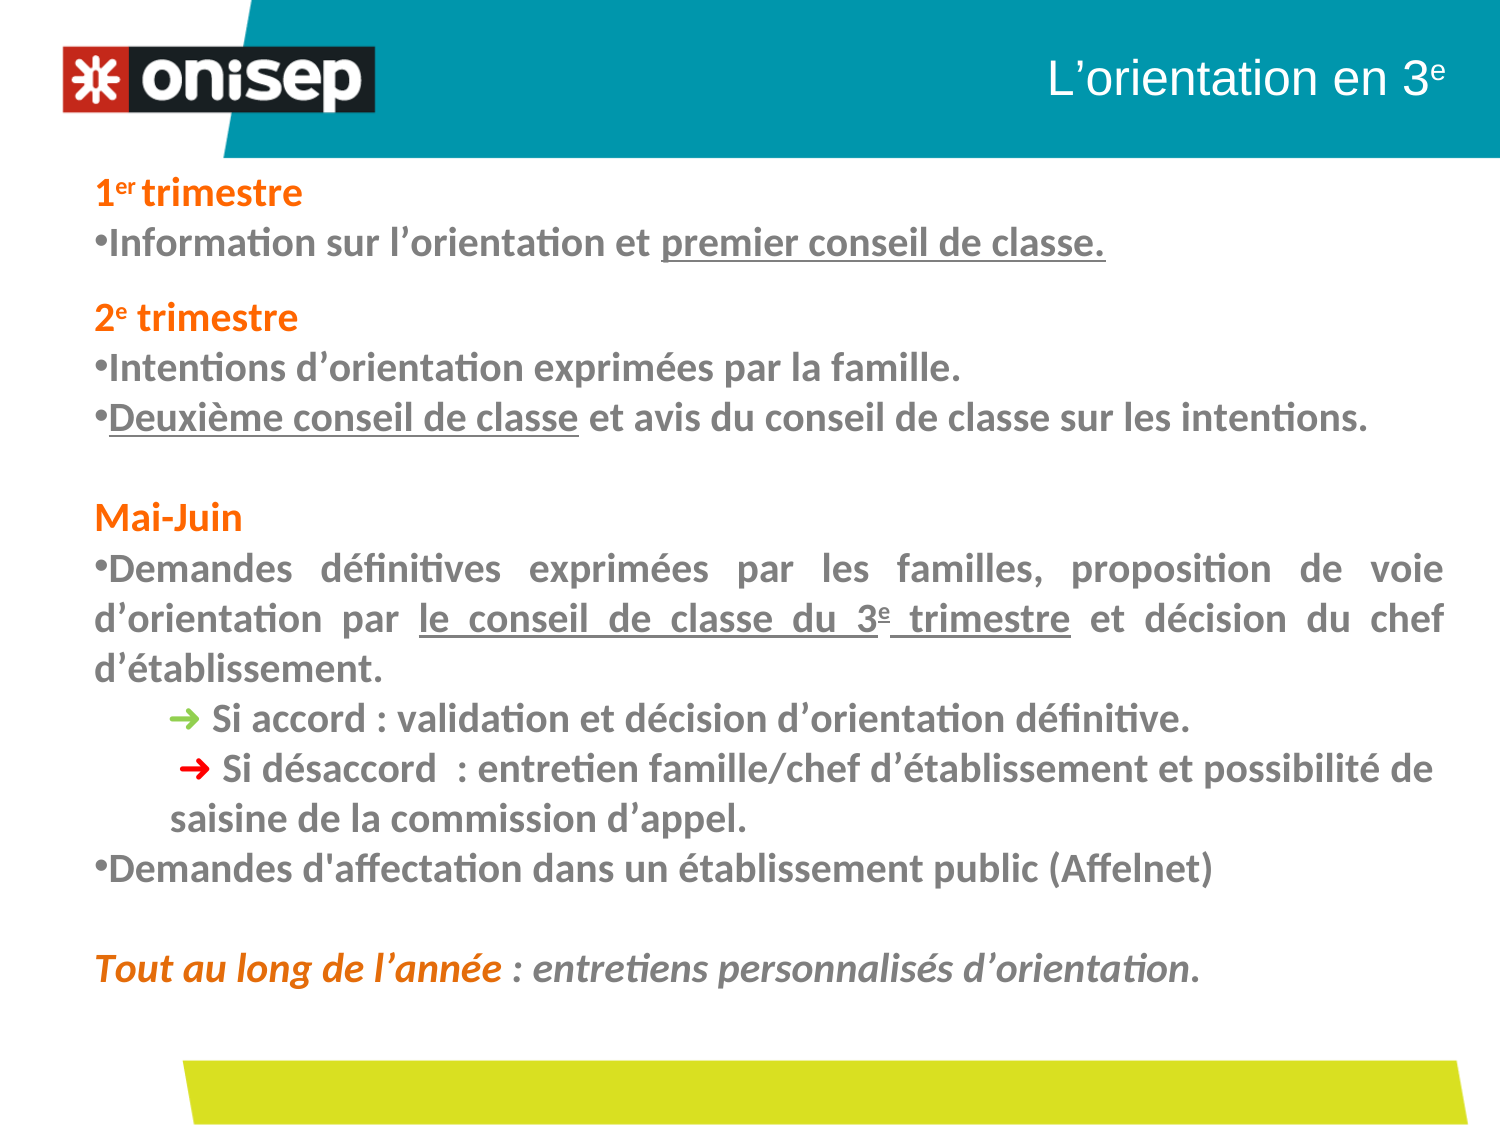

L’orientation en 3e
1er trimestre
Information sur l’orientation et premier conseil de classe.
2e trimestre
Intentions d’orientation exprimées par la famille.
Deuxième conseil de classe et avis du conseil de classe sur les intentions.
Mai-Juin
Demandes définitives exprimées par les familles, proposition de voie d’orientation par le conseil de classe du 3e trimestre et décision du chef d’établissement.
	➜ Si accord : validation et décision d’orientation définitive.
 	 ➜ Si désaccord : entretien famille/chef d’établissement et possibilité de saisine de la commission d’appel.
Demandes d'affectation dans un établissement public (Affelnet)
Tout au long de l’année : entretiens personnalisés d’orientation.